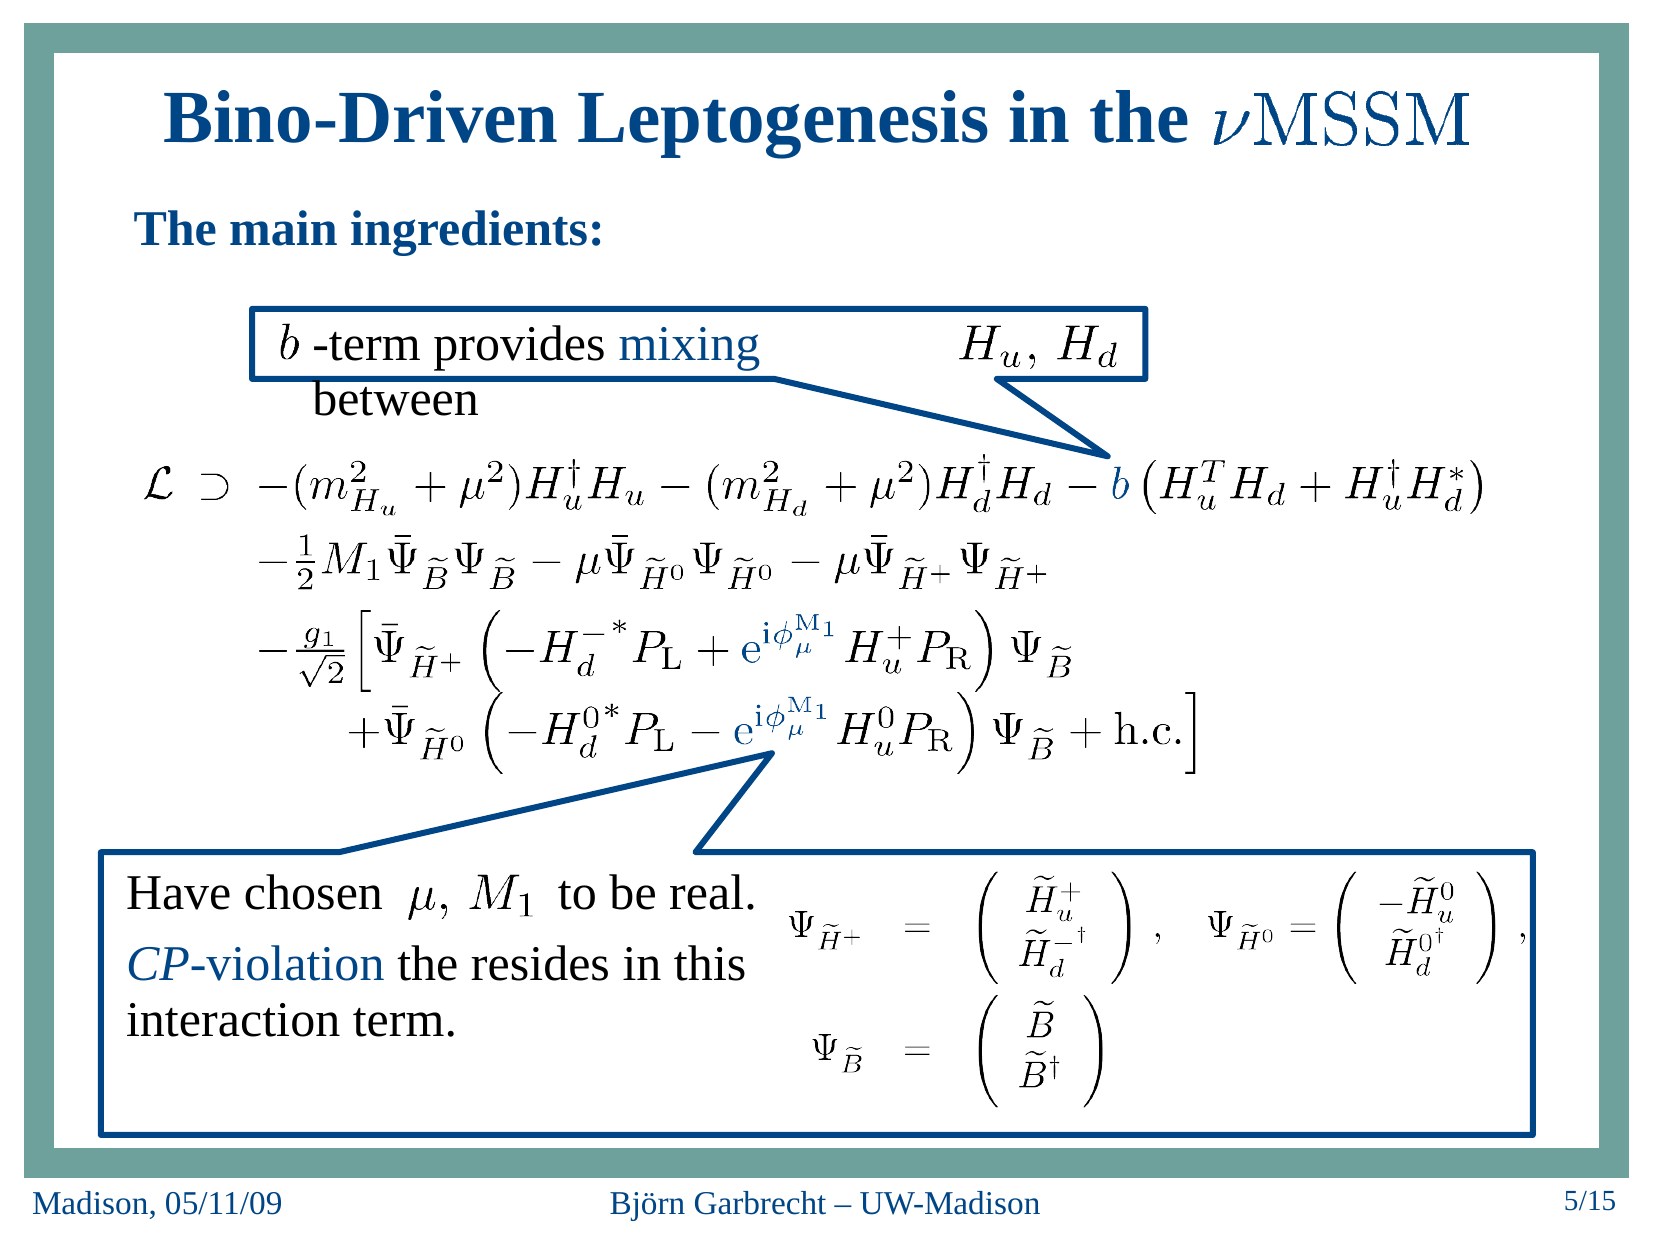

# Bino-Driven Leptogenesis in the
The main ingredients:
-term provides mixing between
Have chosen to be real.
CP-violation the resides in this interaction term.
Björn Garbrecht – UW-Madison
5